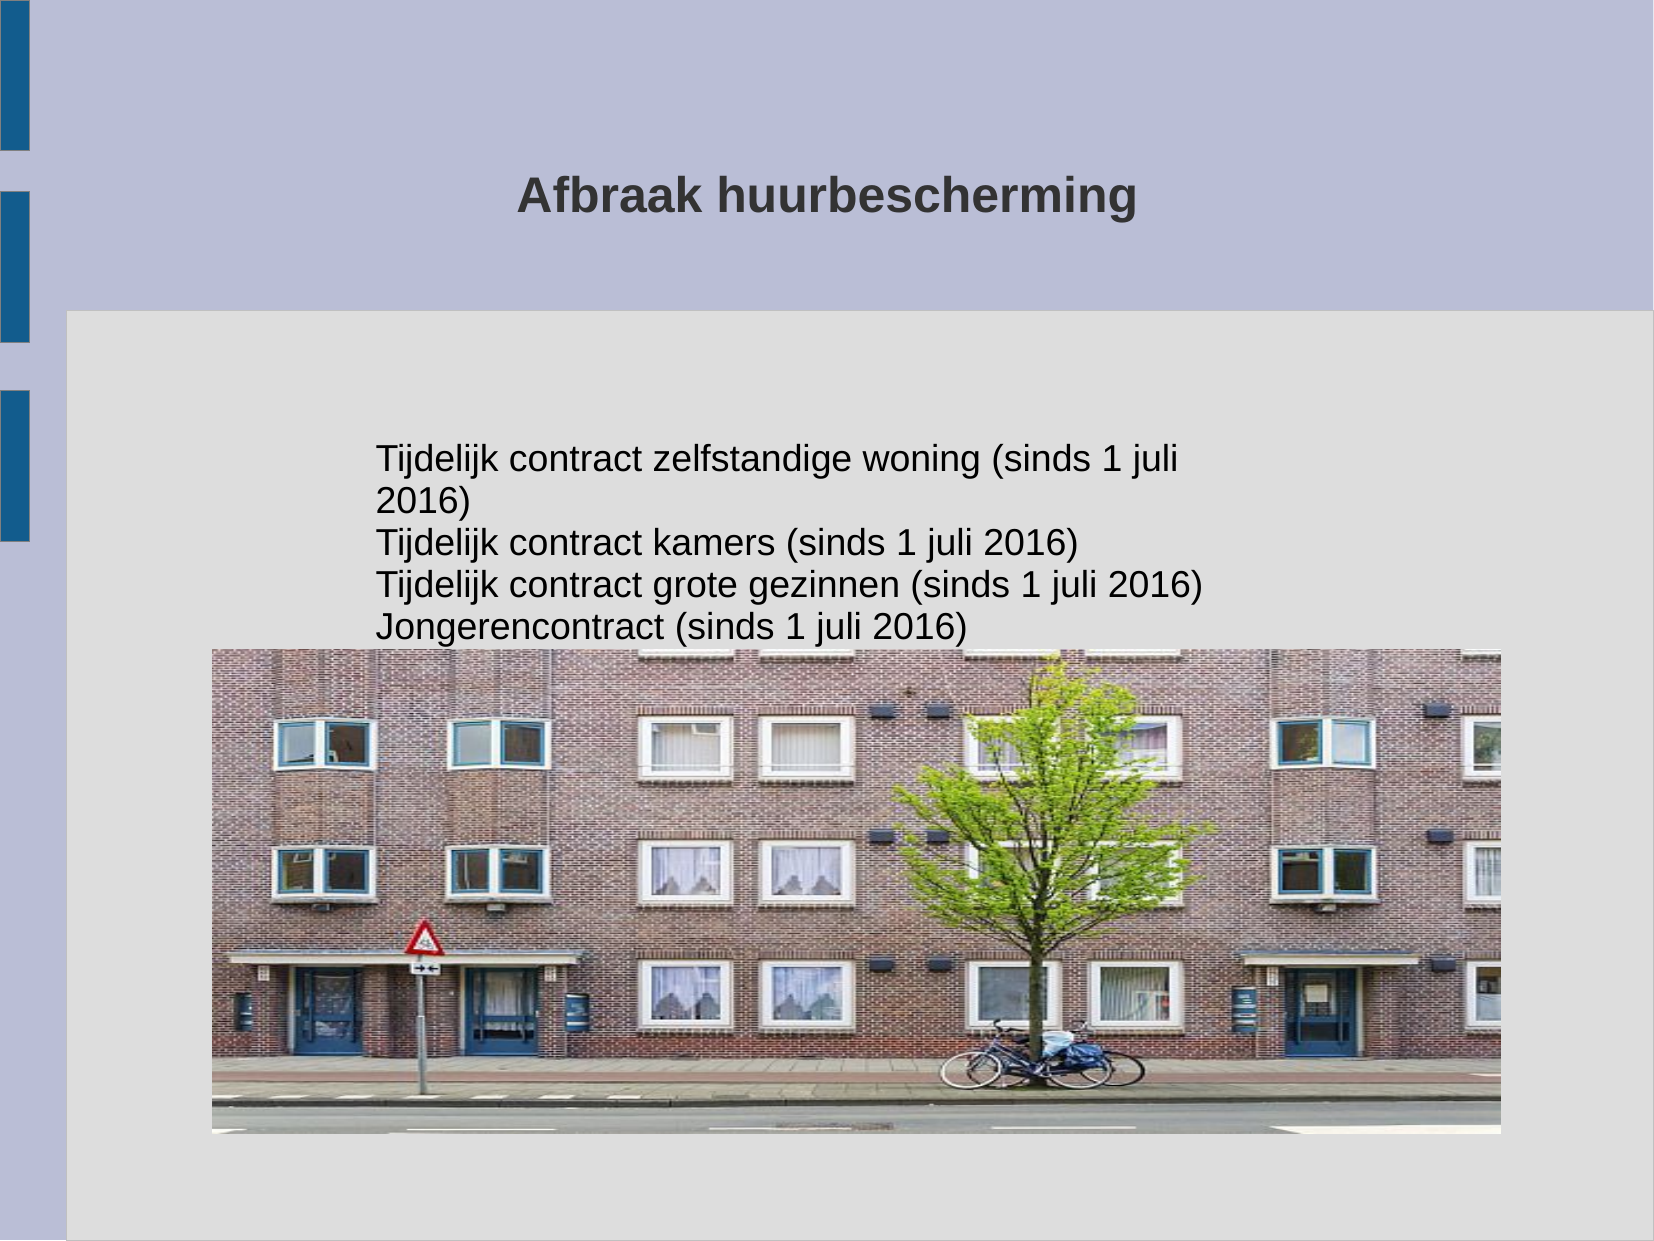

# Afbraak huurbescherming
Tijdelijk contract zelfstandige woning (sinds 1 juli 2016)
Tijdelijk contract kamers (sinds 1 juli 2016)
Tijdelijk contract grote gezinnen (sinds 1 juli 2016)
Jongerencontract (sinds 1 juli 2016)